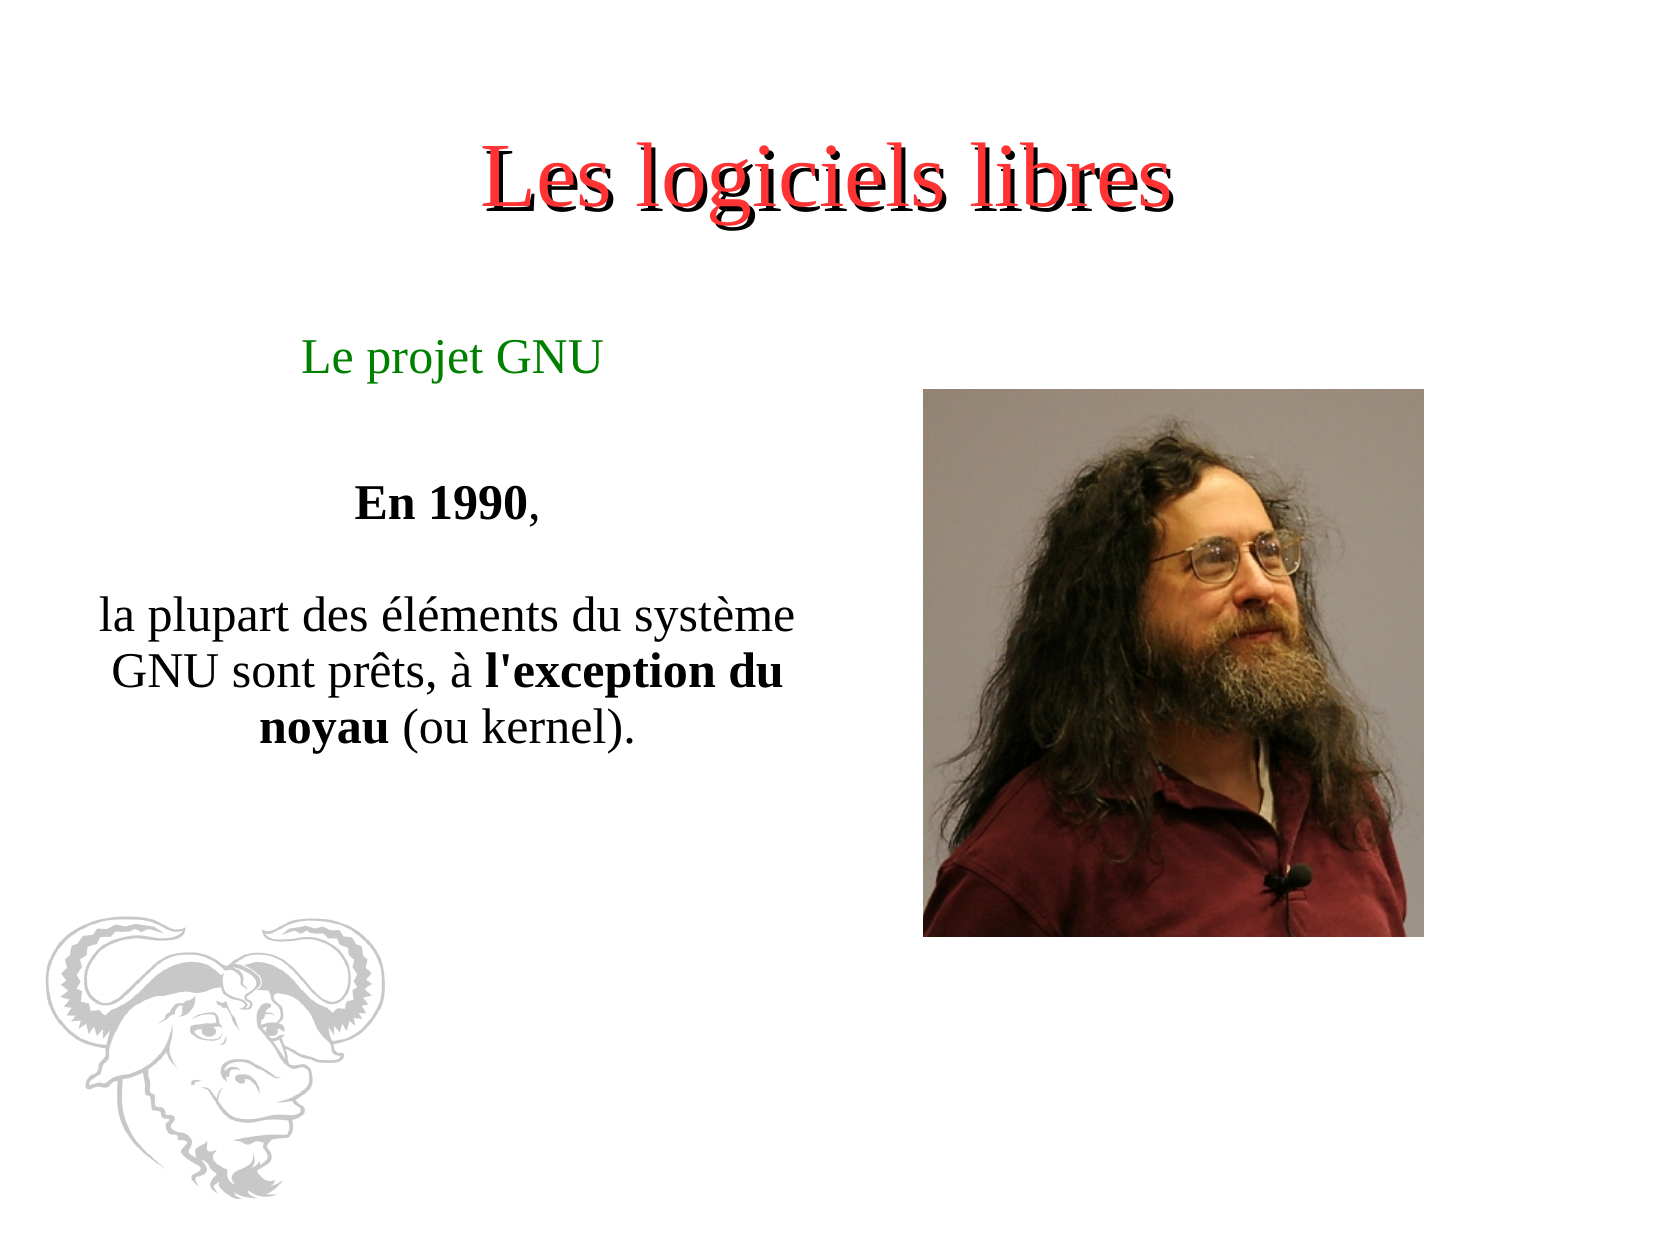

# Les logiciels libres
Le projet GNU
En 1990,
la plupart des éléments du système GNU sont prêts, à l'exception du noyau (ou kernel).